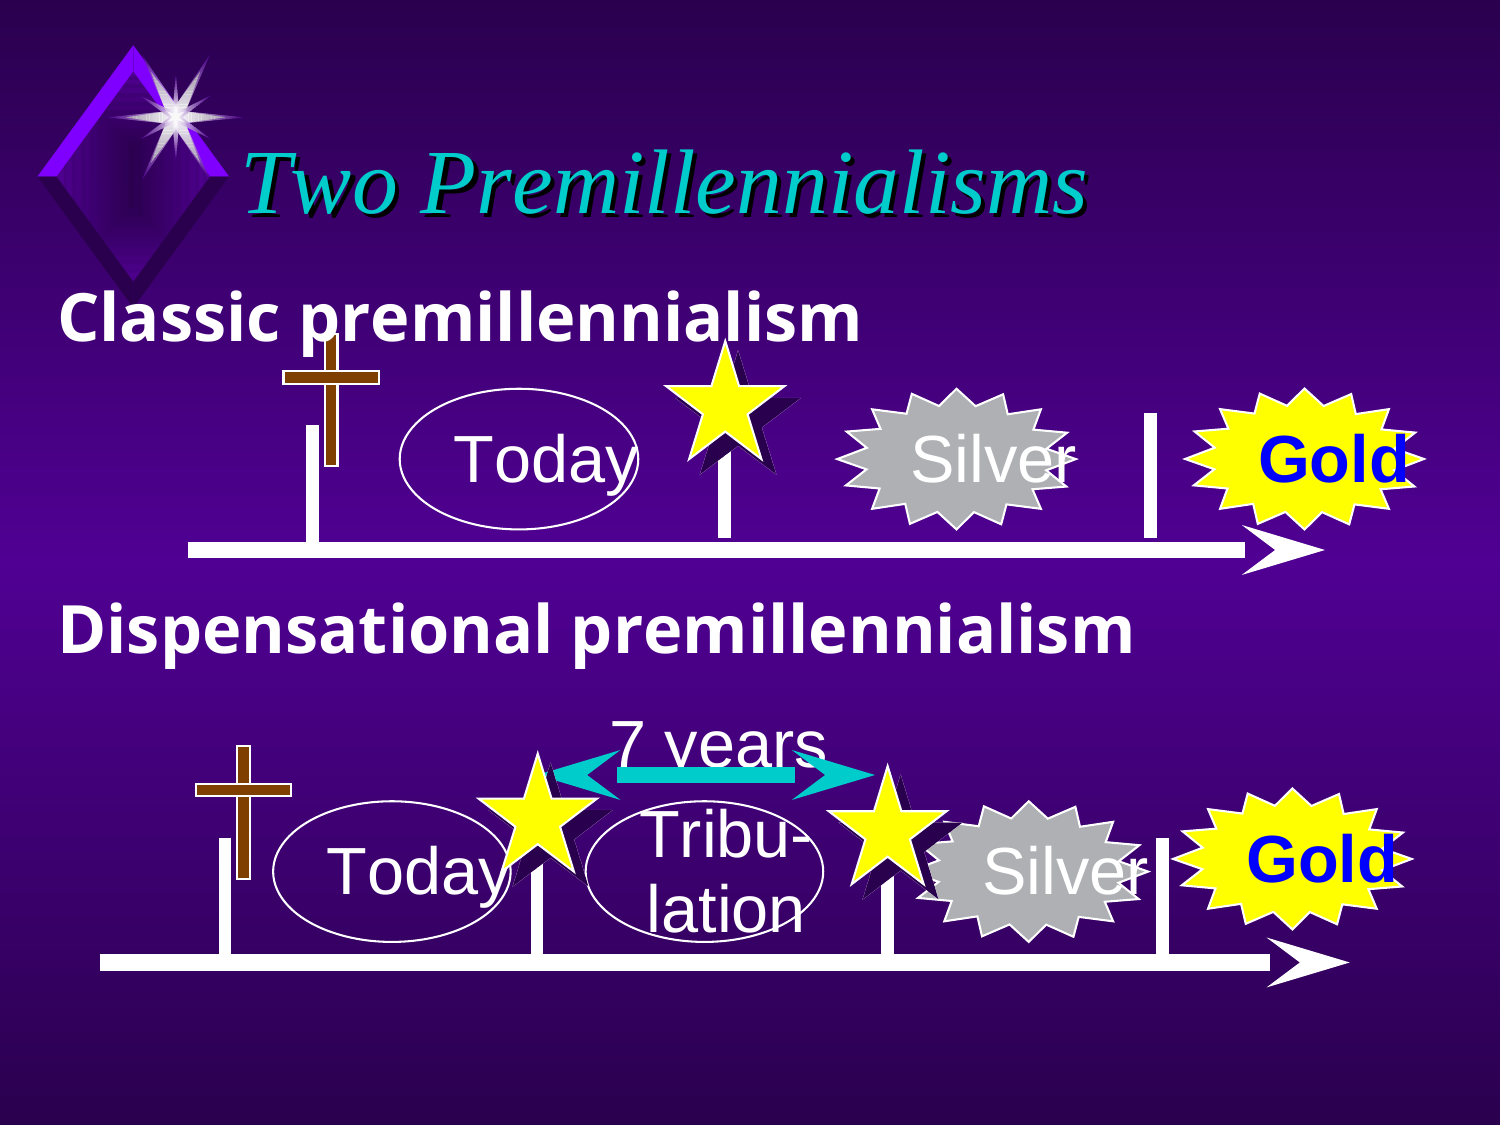

# Two Premillennialisms
 Classic premillennialism
Gold
Today
Silver
 Dispensational premillennialism
7 years
Gold
Today
Tribu-
lation
Silver